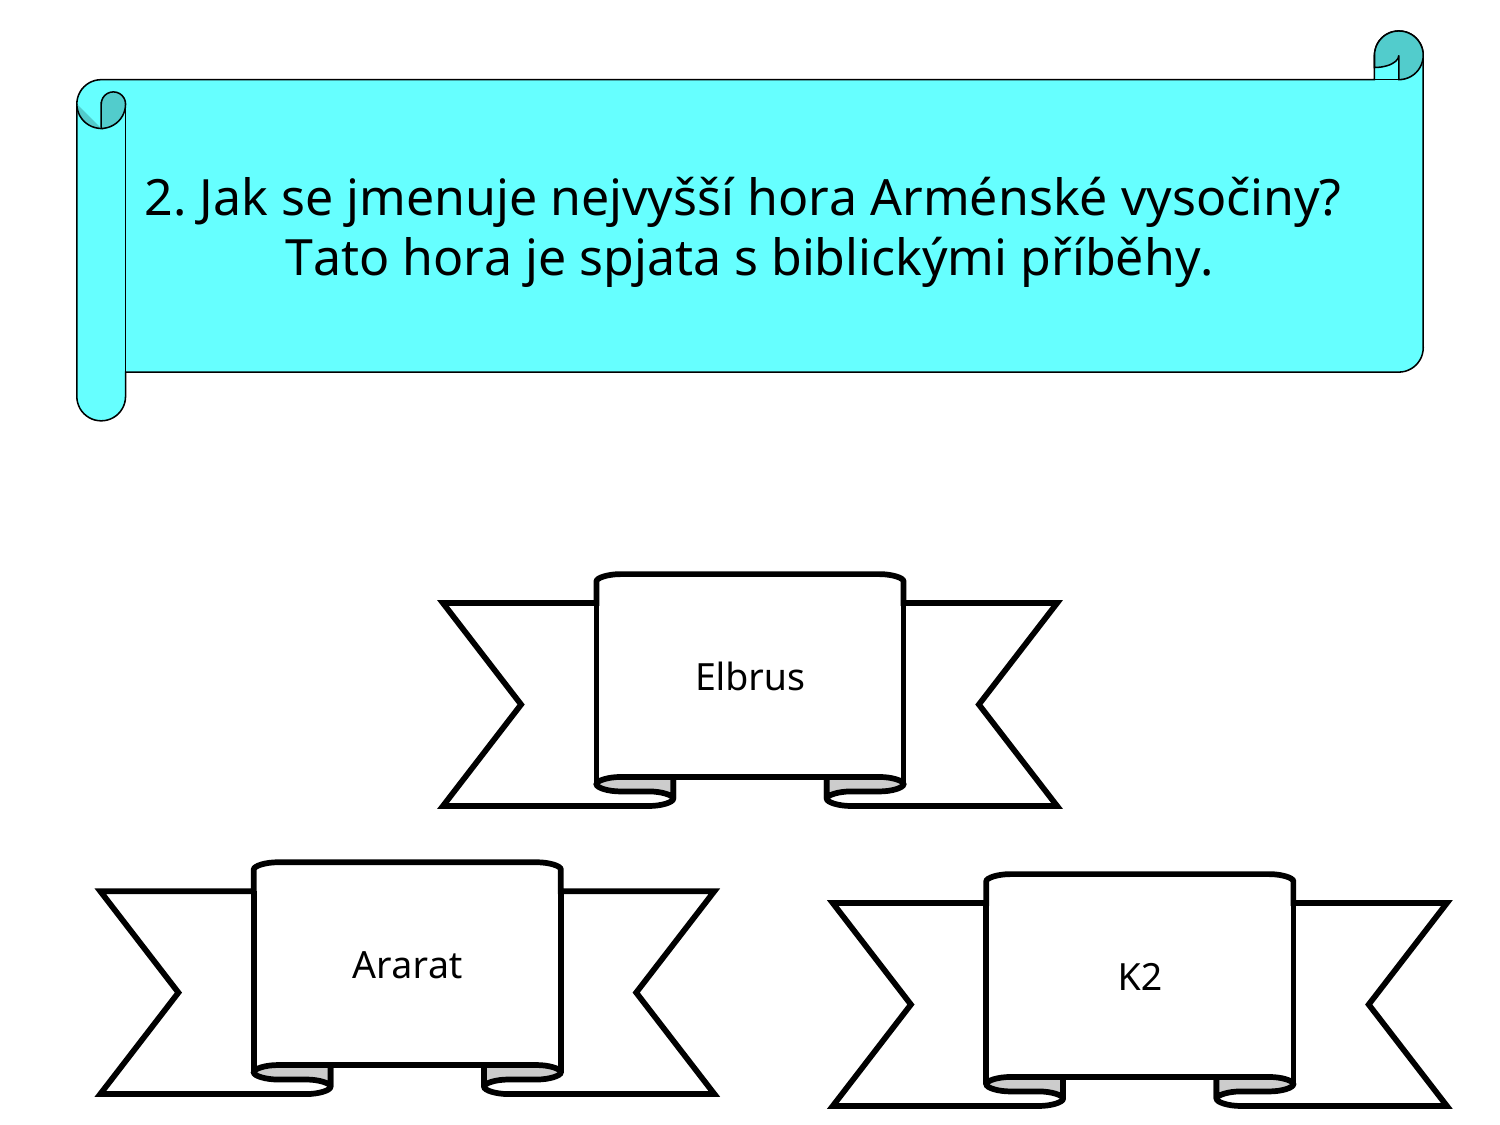

2. Jak se jmenuje nejvyšší hora Arménské vysočiny?
Tato hora je spjata s biblickými příběhy.
Elbrus
Ararat
K2